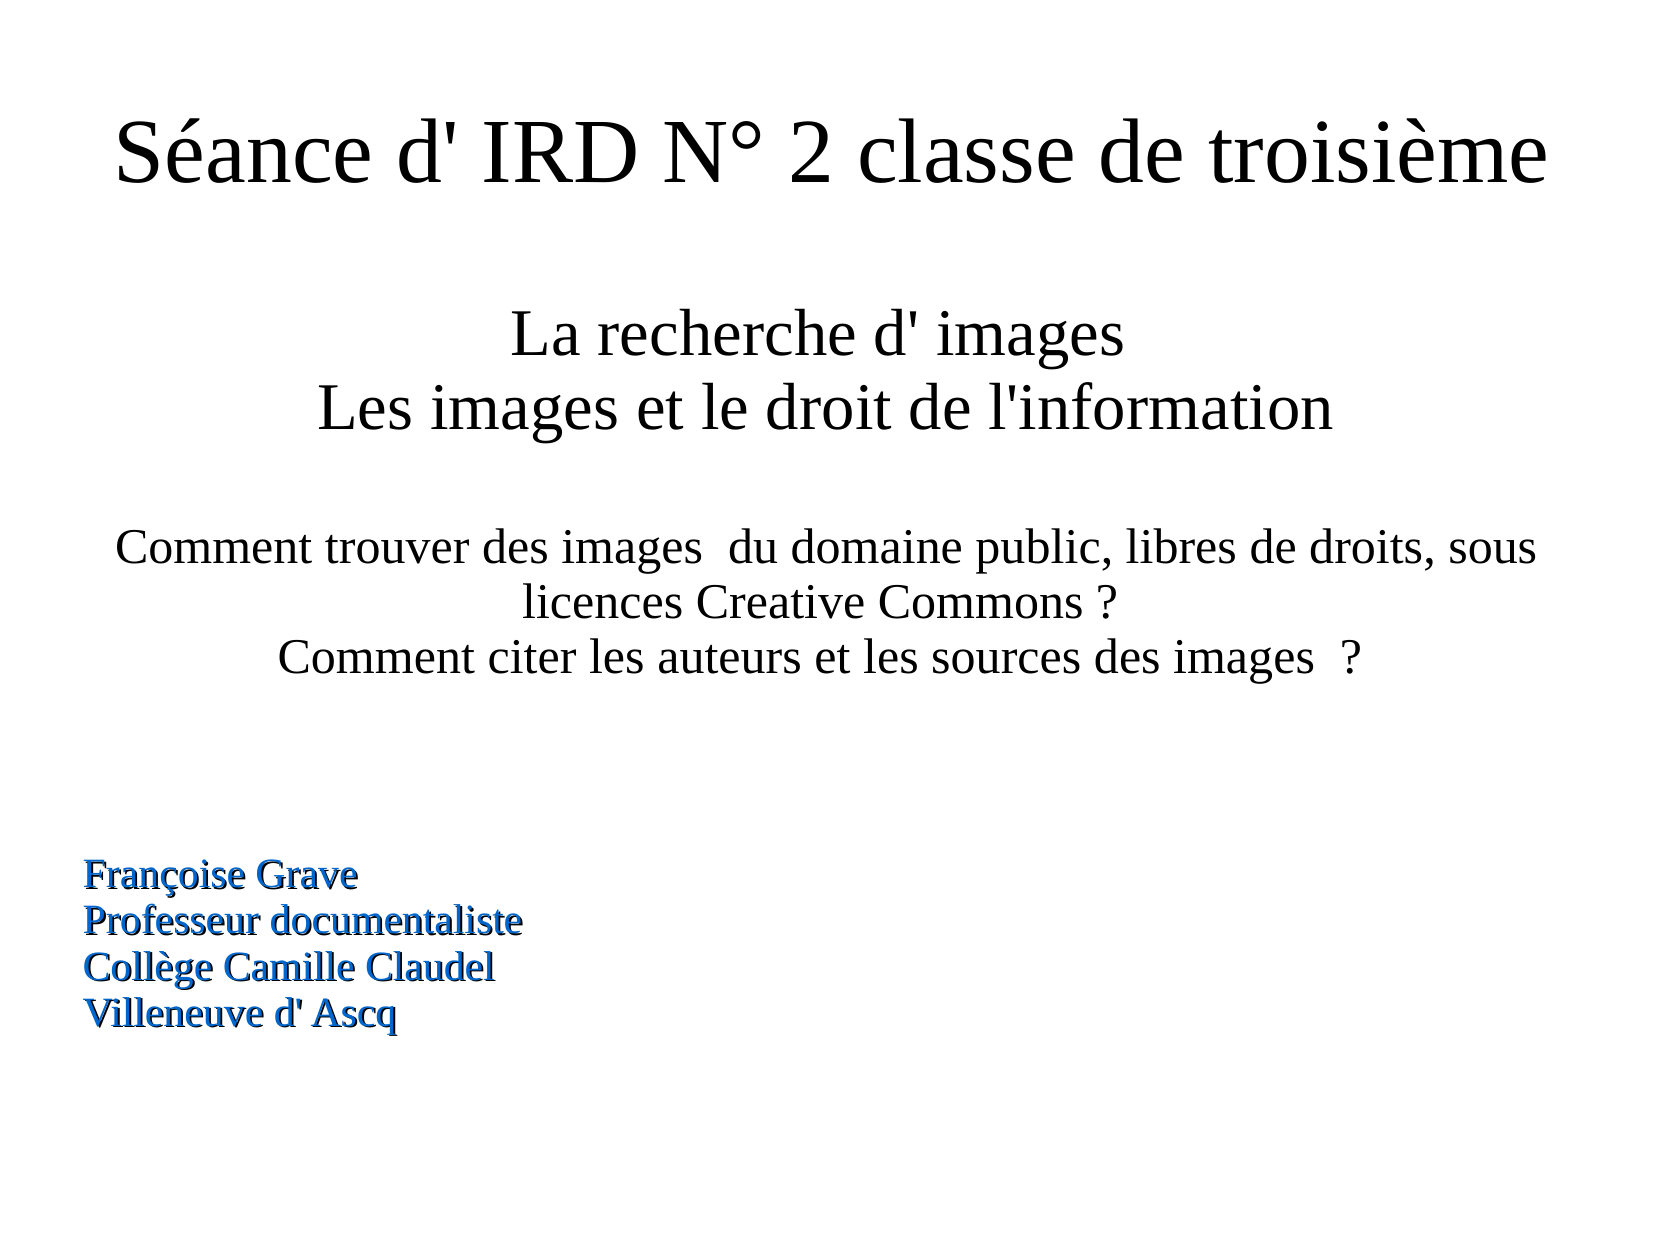

# Séance d' IRD N° 2 classe de troisième
La recherche d' images
Les images et le droit de l'information
Comment trouver des images du domaine public, libres de droits, sous licences Creative Commons ?
Comment citer les auteurs et les sources des images  ?
Françoise Grave
Professeur documentaliste
Collège Camille Claudel
Villeneuve d' Ascq